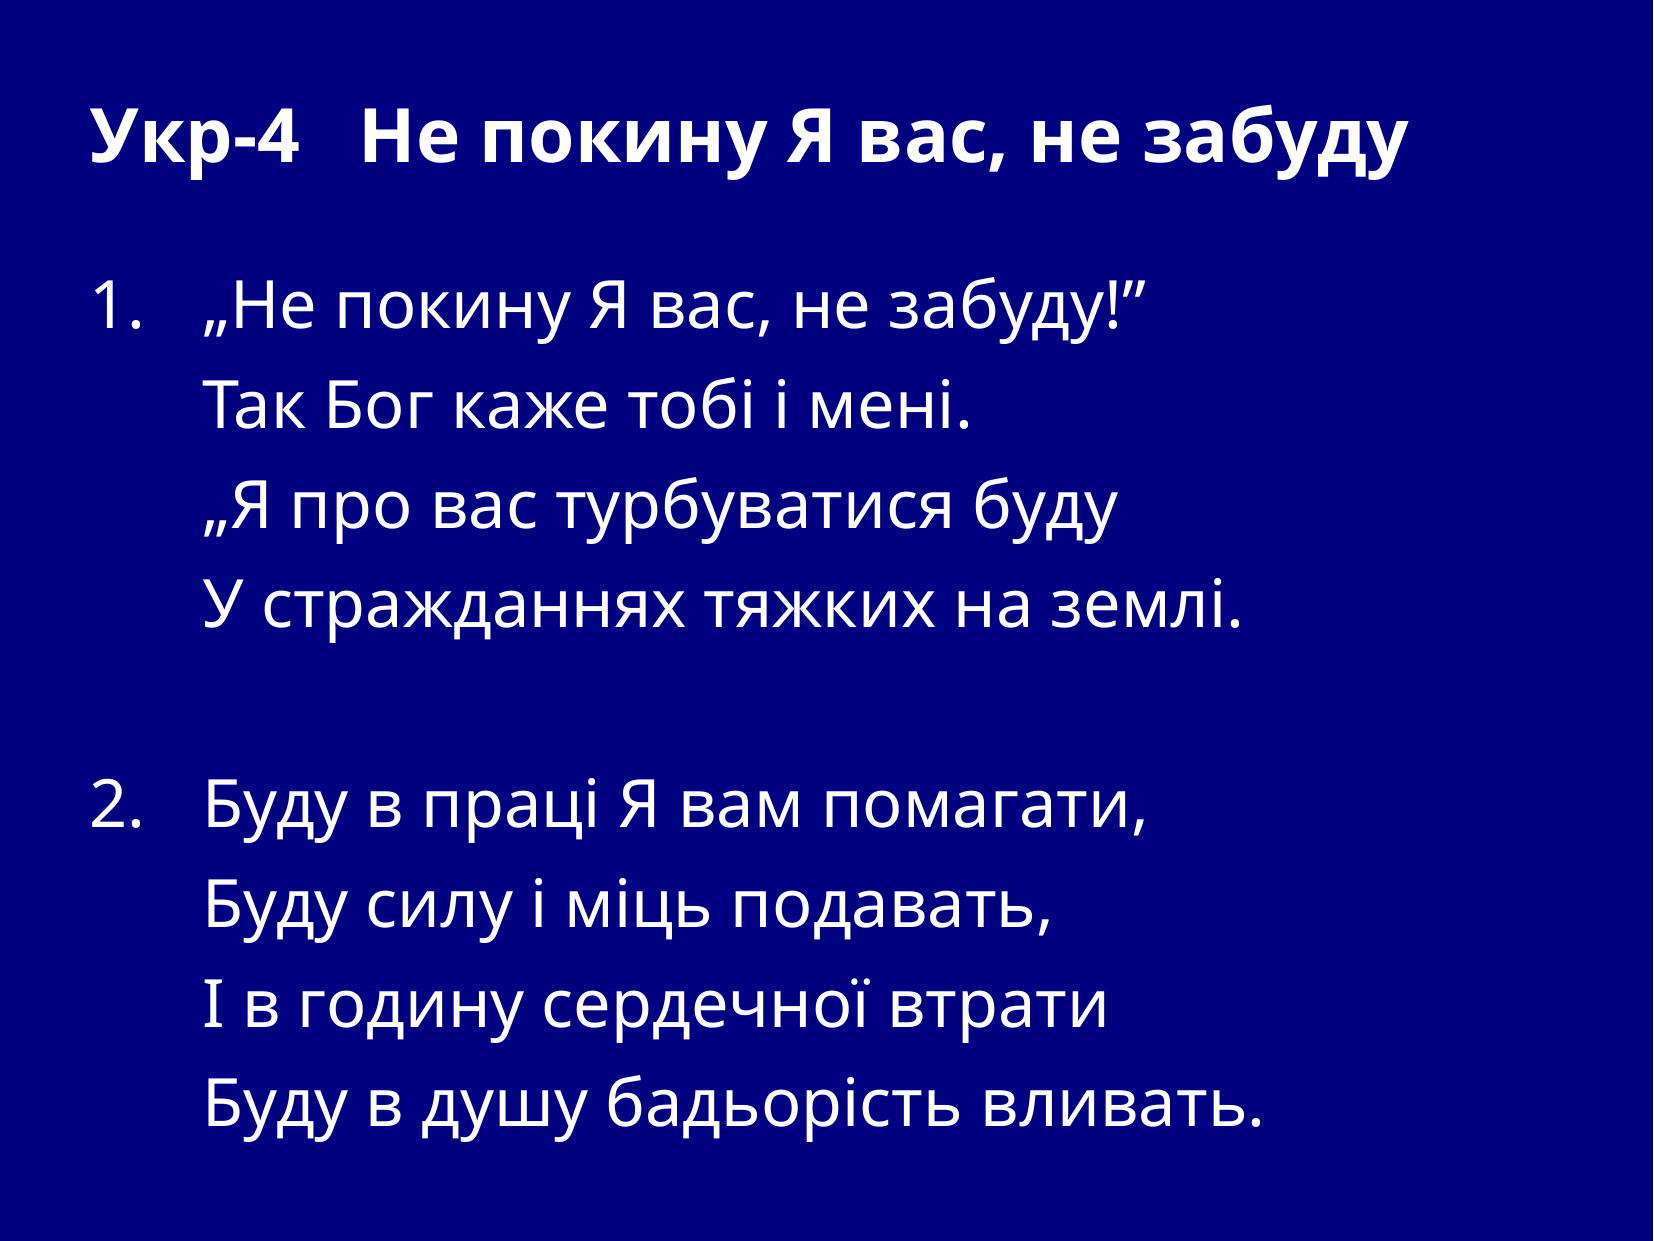

Укр-4 Не покину Я вас, не забуду
1.	„Не покину Я вас, не забуду!”
	Так Бог каже тобі і мені.
	„Я про вас турбуватися буду
	У стражданнях тяжких на землі.
2.	Буду в праці Я вам помагати,
	Буду силу і міць подавать,
	І в годину сердечної втрати
	Буду в душу бадьорість вливать.